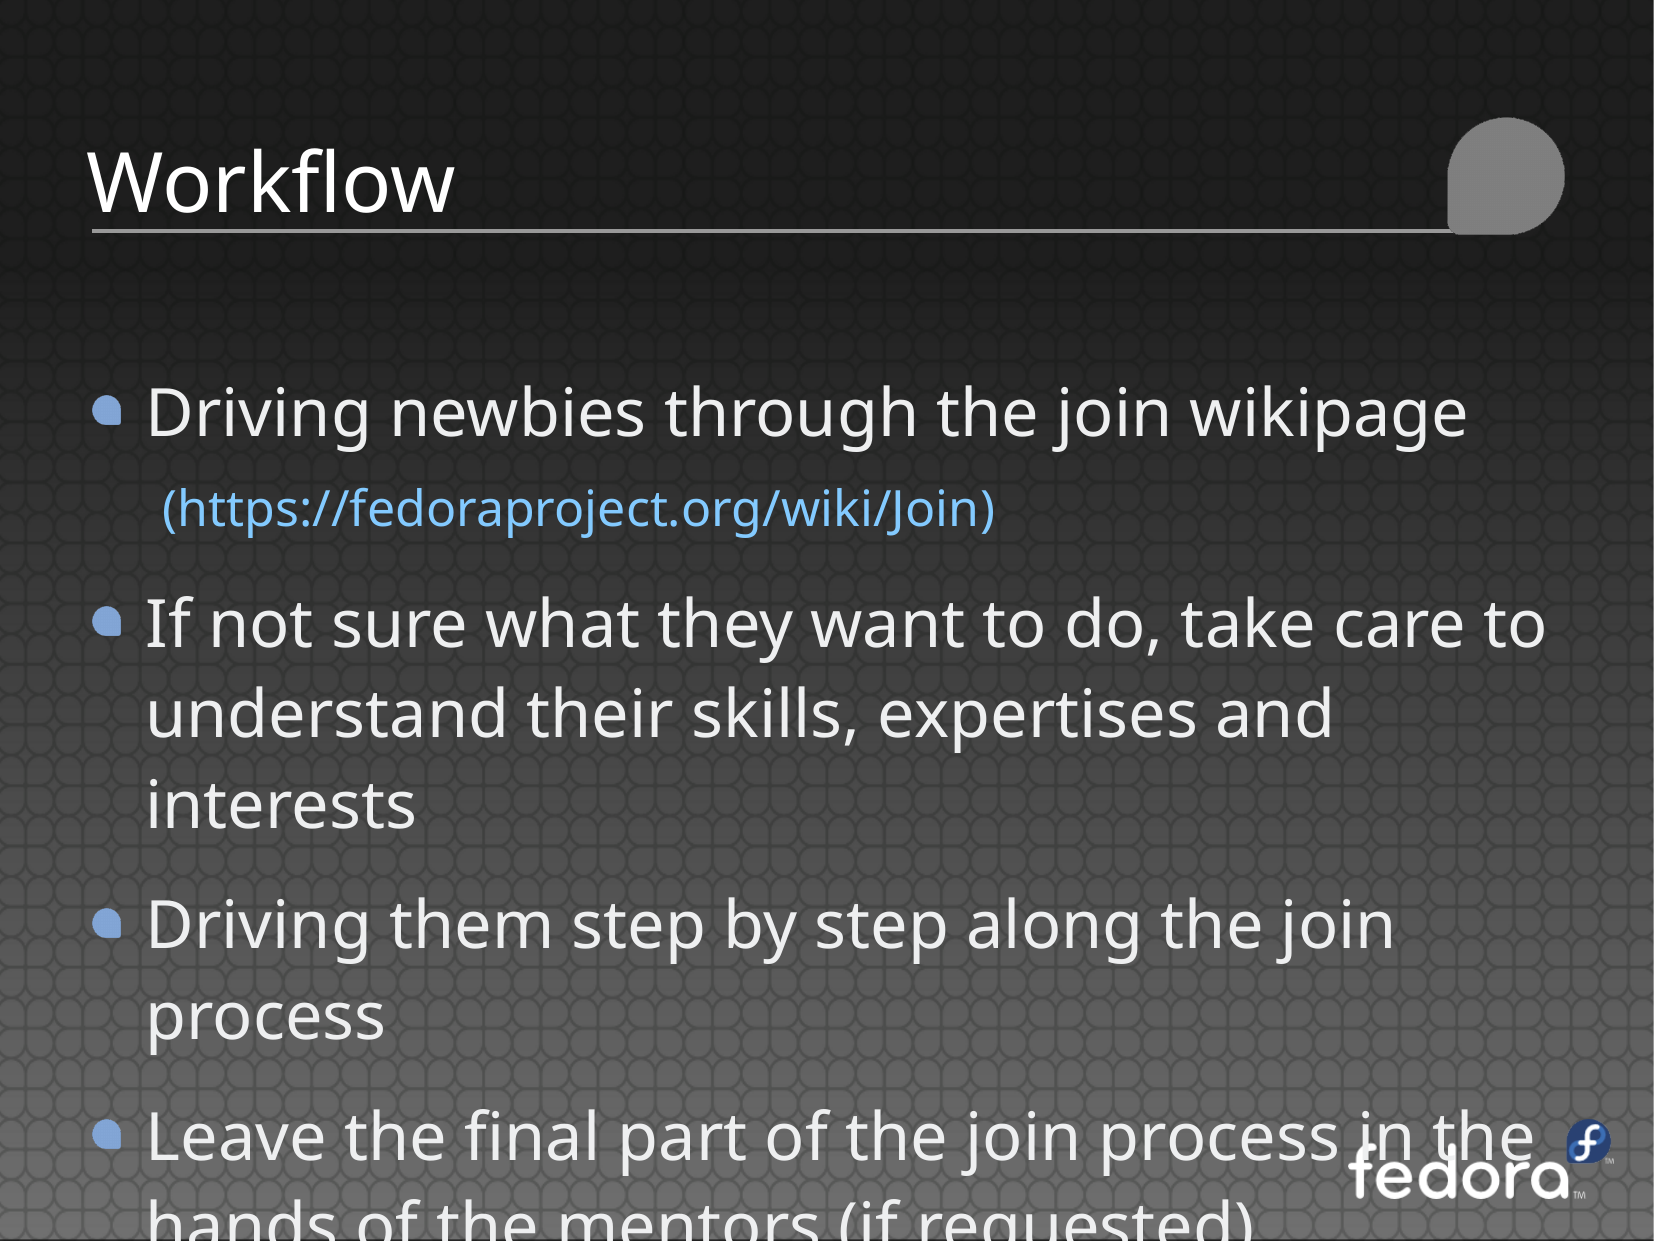

# Workflow
Driving newbies through the join wikipage
 (https://fedoraproject.org/wiki/Join)
If not sure what they want to do, take care to understand their skills, expertises and interests
Driving them step by step along the join process
Leave the final part of the join process in the hands of the mentors (if requested)